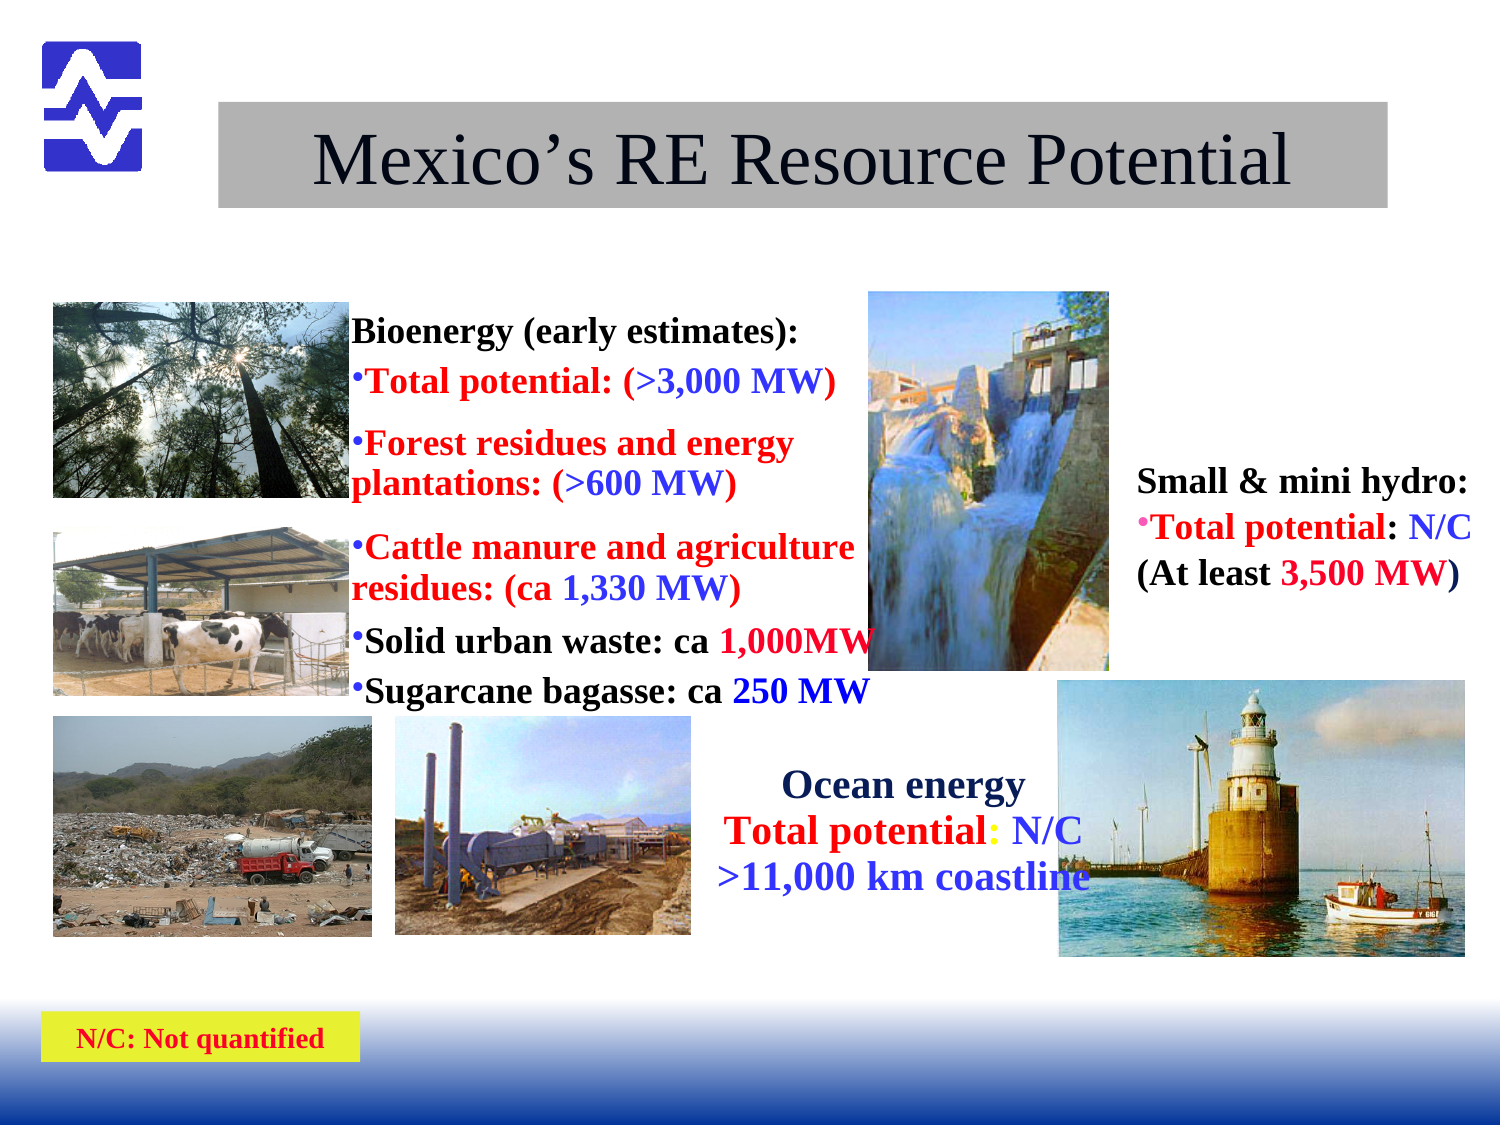

# Mexico’s RE Resource Potential
Bioenergy (early estimates):
Total potential: (>3,000 MW)
Forest residues and energy plantations: (>600 MW)
Cattle manure and agriculture residues: (ca 1,330 MW)
Solid urban waste: ca 1,000MW
Sugarcane bagasse: ca 250 MW
Small & mini hydro:
Total potential: N/C
(At least 3,500 MW)
Ocean energy
Total potential: N/C
>11,000 km coastline
N/C: Not quantified